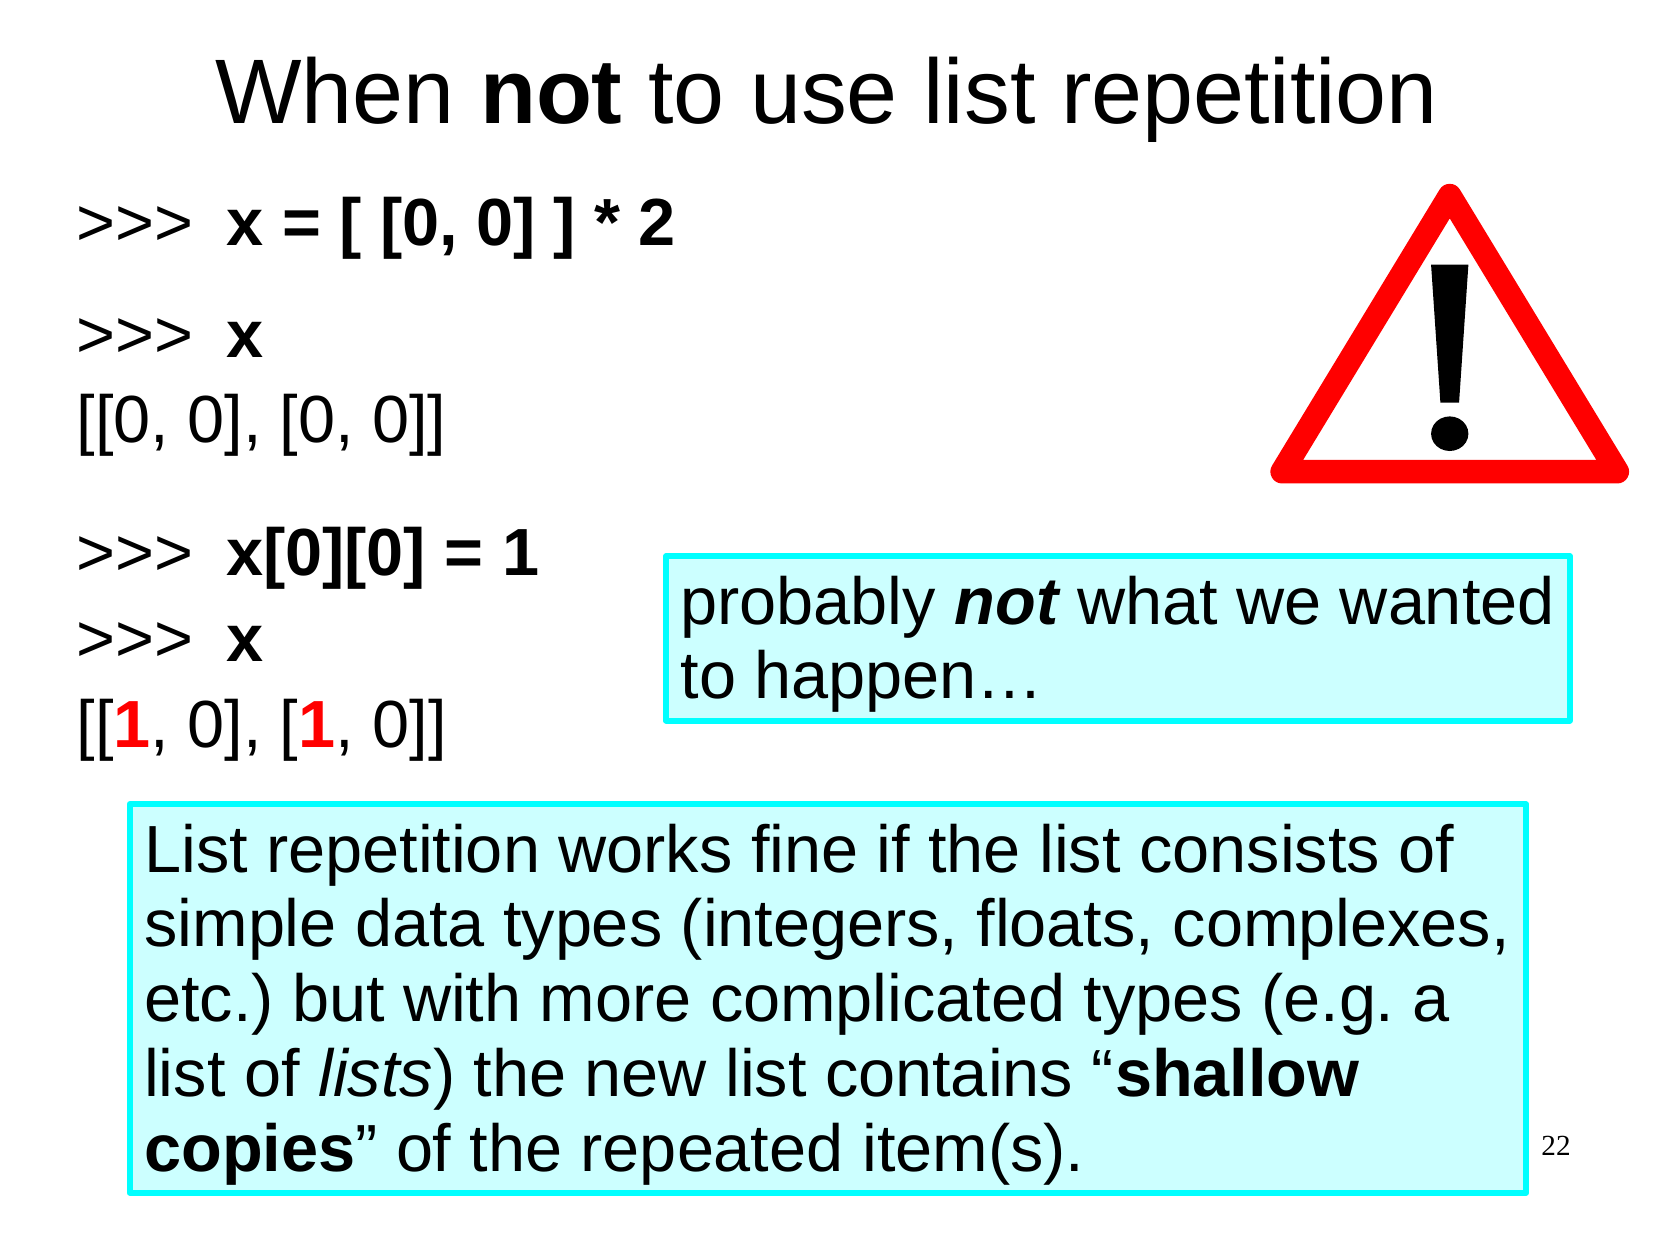

When not to use list repetition
x = [ [0, 0] ] * 2
>>>
>>>
x
[[0, 0], [0, 0]]
>>>
x[0][0] = 1
probably not what we wanted
to happen…
>>>
x
[[1, 0], [1, 0]]
List repetition works fine if the list consists of
simple data types (integers, floats, complexes,
etc.) but with more complicated types (e.g. a
list of lists) the new list contains “shallow
copies” of the repeated item(s).
22